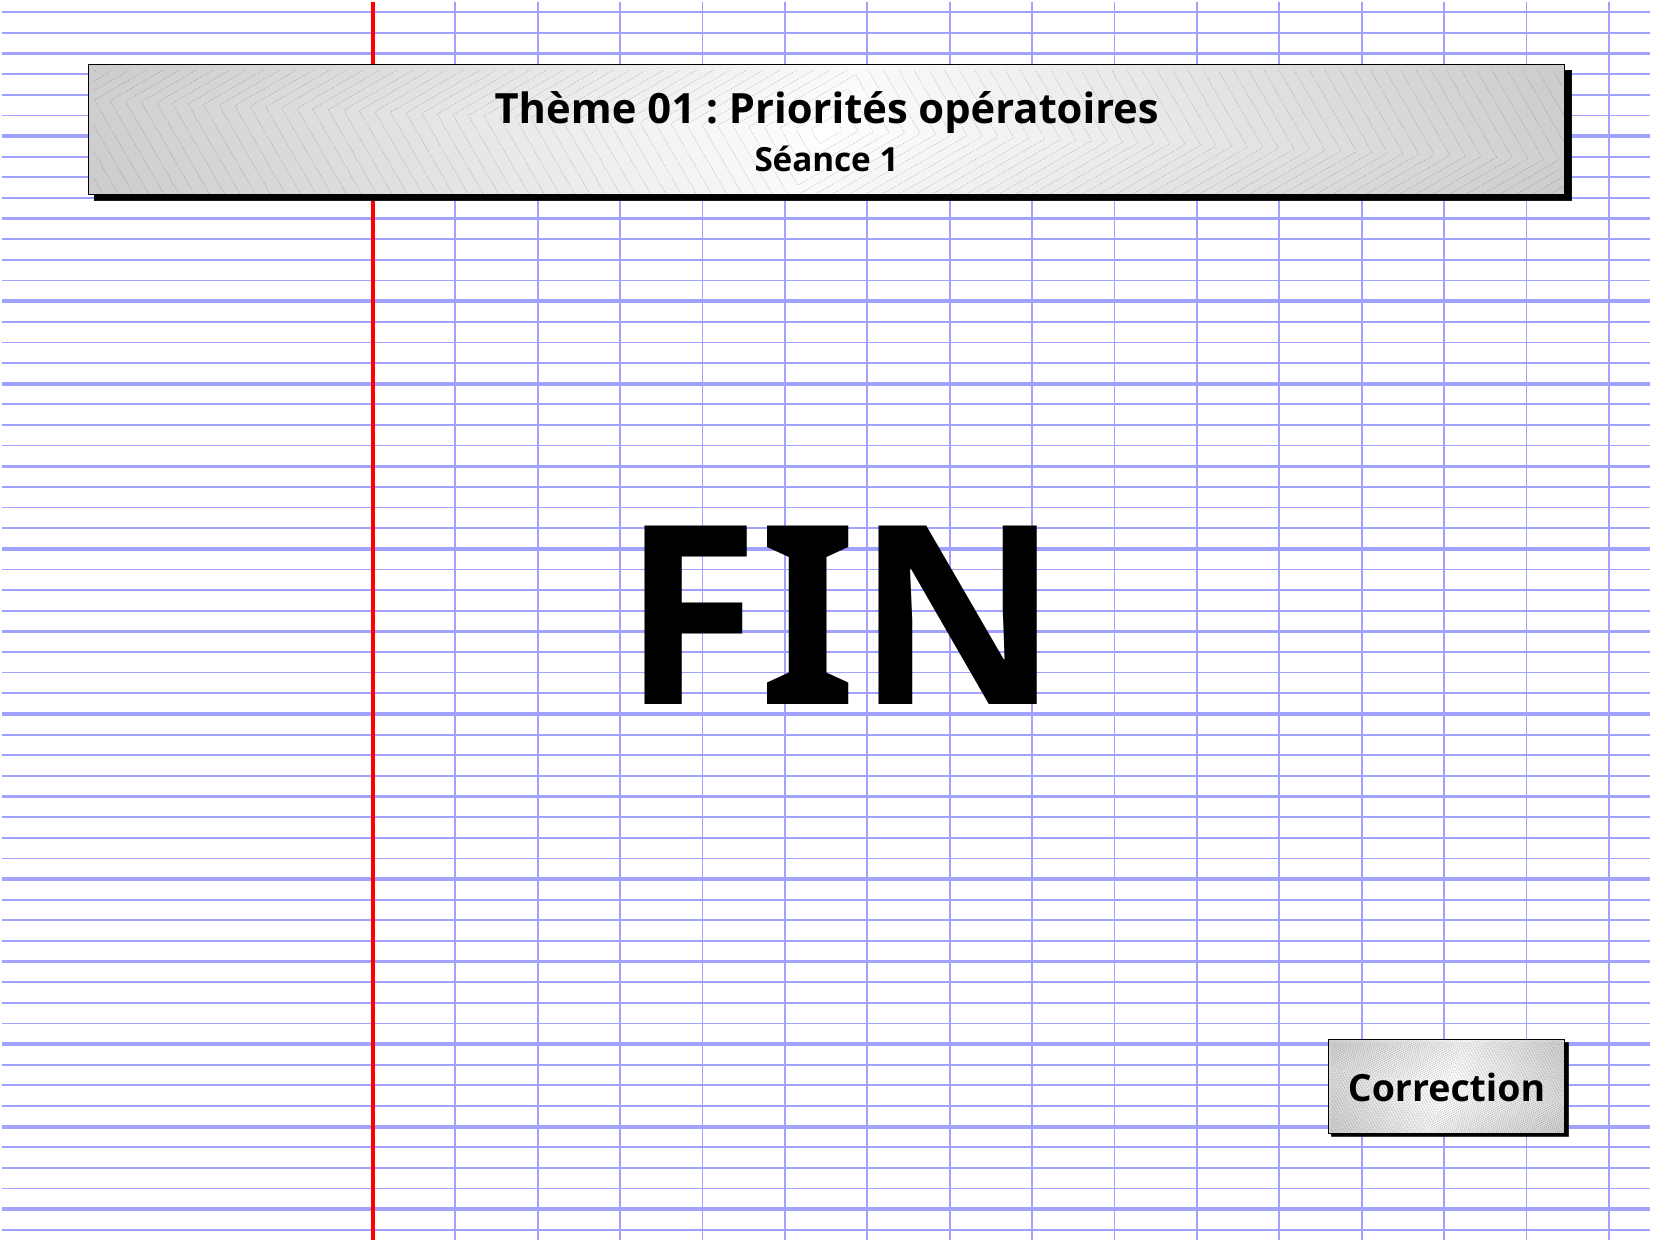

Thème XX : Xxxxxxxxxxxxxxxxxxxxxxxxxxxxxx
Séance xv
Thème 1 : Priorités opératoires 1
Séance 1
Thème 1 : Priorités opératoires 1
Séance 2
Thème 1 : Priorités opératoires 1
Séance 3
Thème 1 : Priorités opératoires 1
Séance d'évaluation
Thème 01 : Priorités opératoires
Séance 1
FIN
Correction